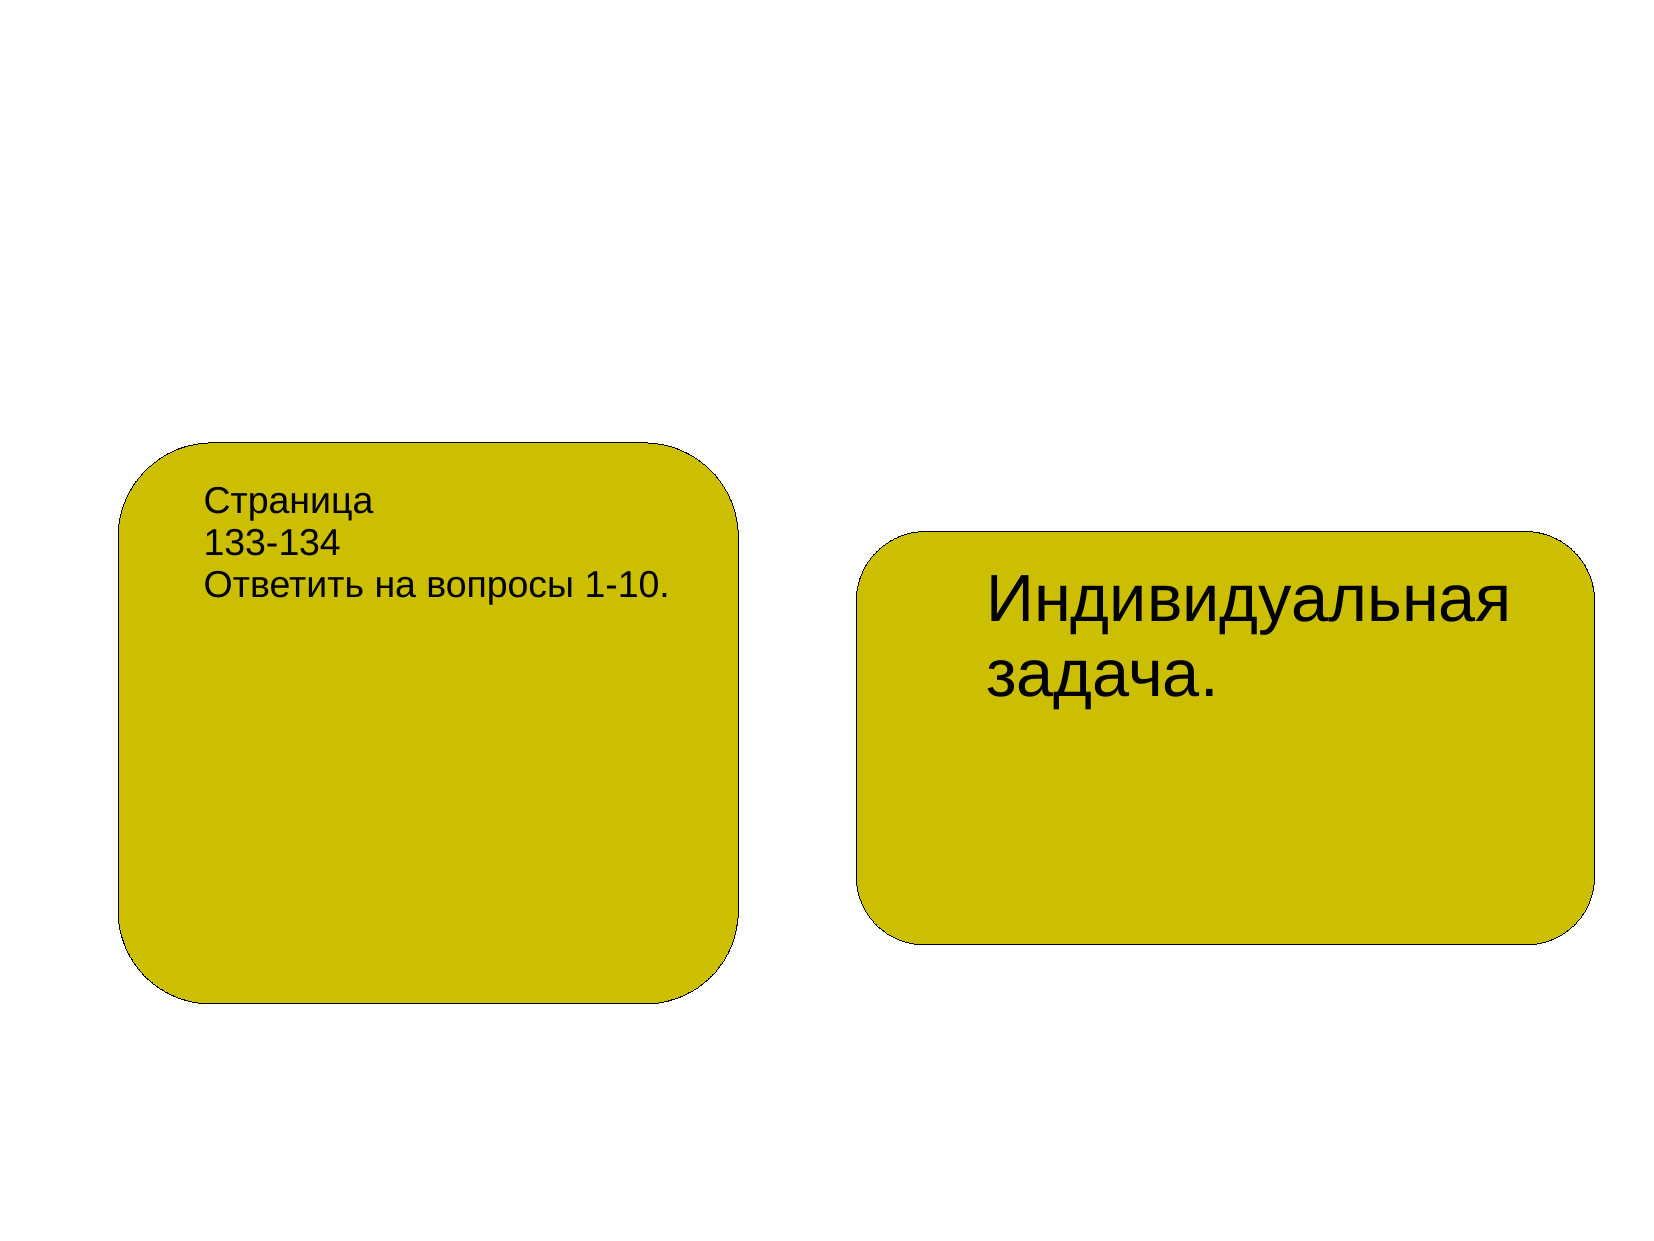

#
Страница
133-134
Ответить на вопросы 1-10.
Индивидуальная задача.